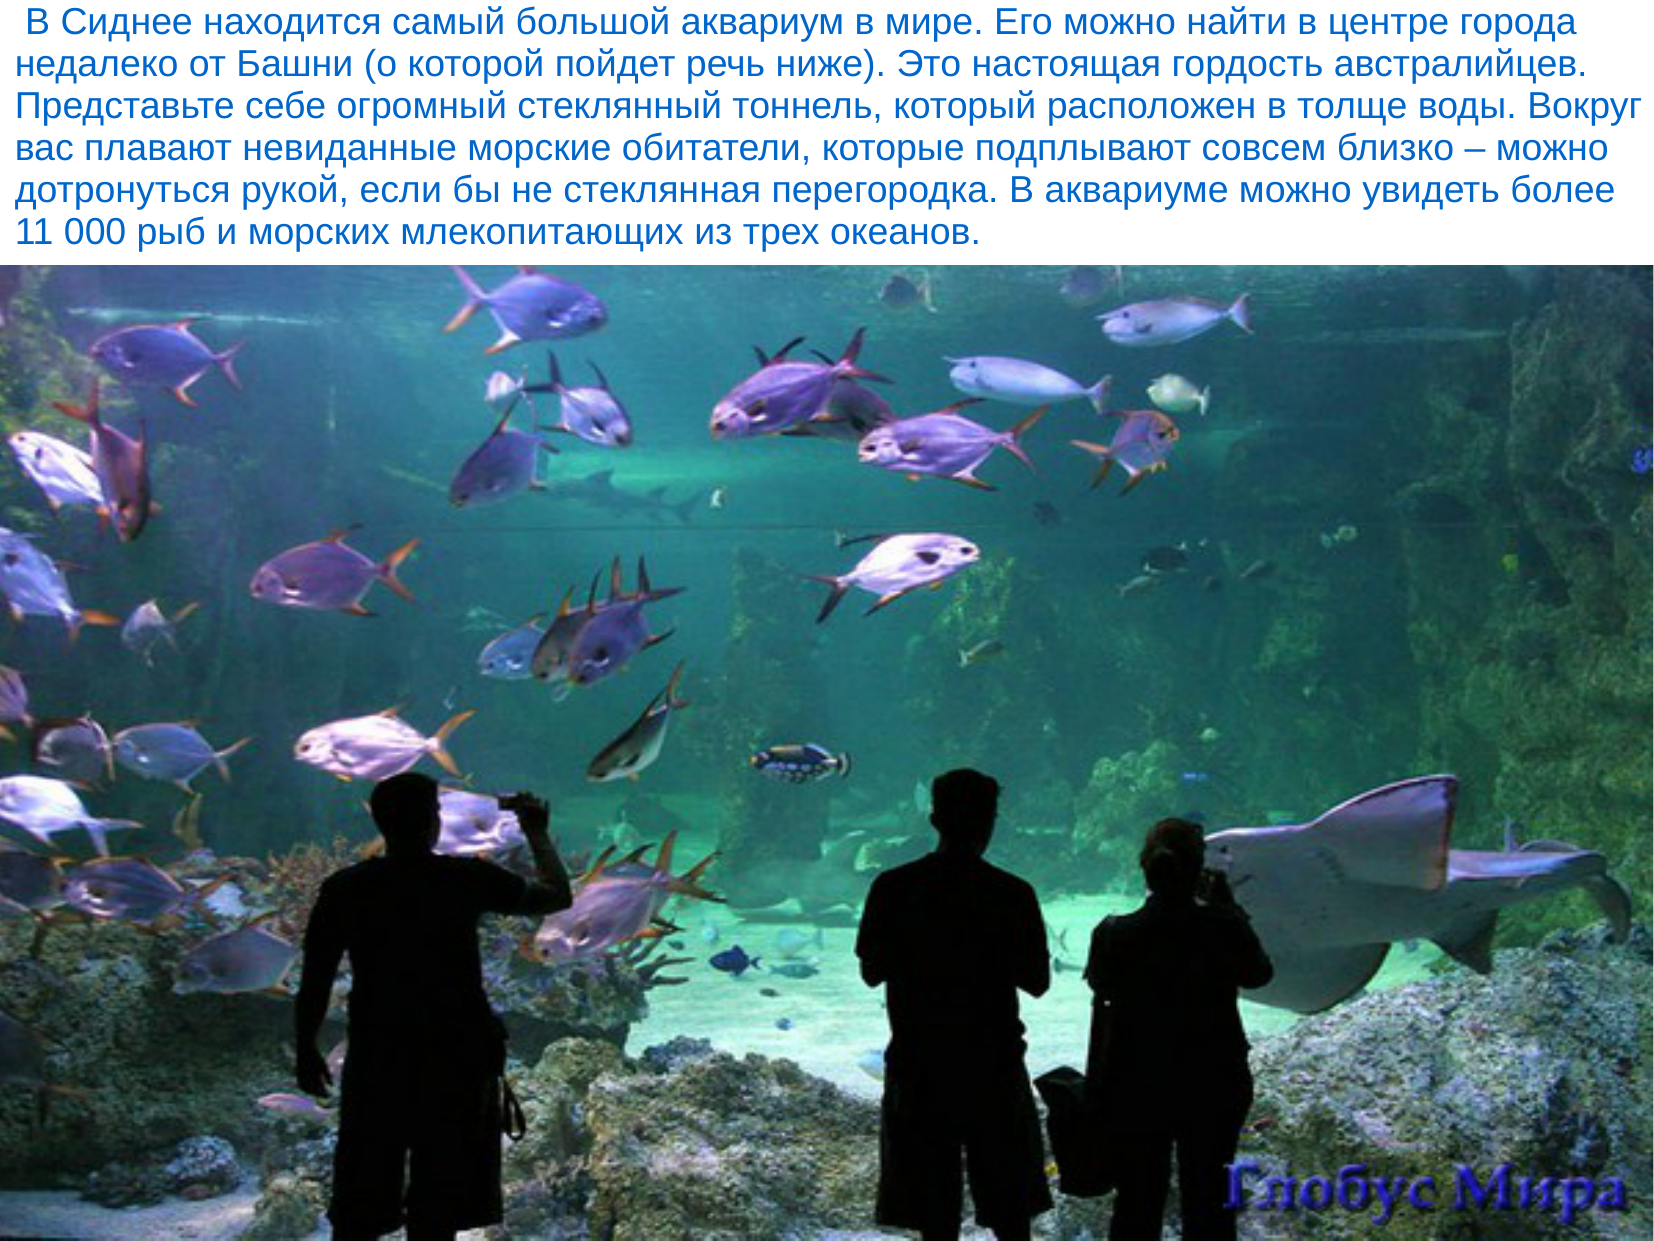

В Сиднее находится самый большой аквариум в мире. Его можно найти в центре города недалеко от Башни (о которой пойдет речь ниже). Это настоящая гордость австралийцев. Представьте себе огромный стеклянный тоннель, который расположен в толще воды. Вокруг вас плавают невиданные морские обитатели, которые подплывают совсем близко – можно дотронуться рукой, если бы не стеклянная перегородка. В аквариуме можно увидеть более 11 000 рыб и морских млекопитающих из трех океанов.